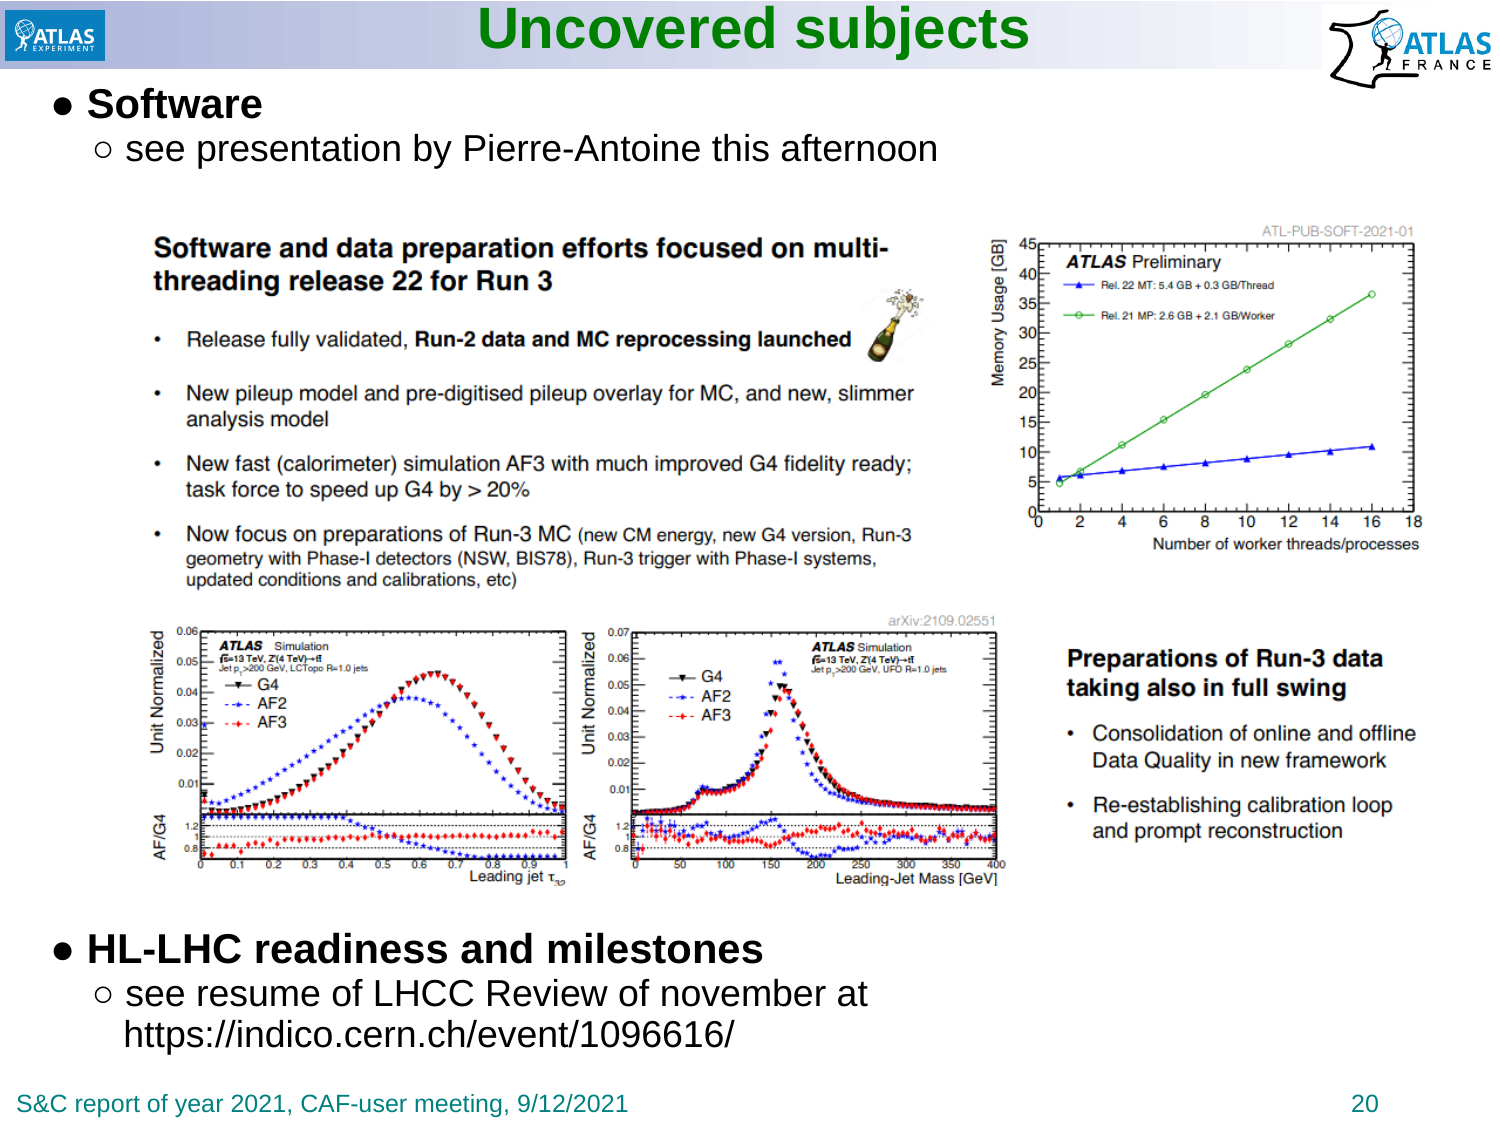

Uncovered subjects
● Software
 ○ see presentation by Pierre-Antoine this afternoon
● HL-LHC readiness and milestones
 ○ see resume of LHCC Review of november at
 https://indico.cern.ch/event/1096616/